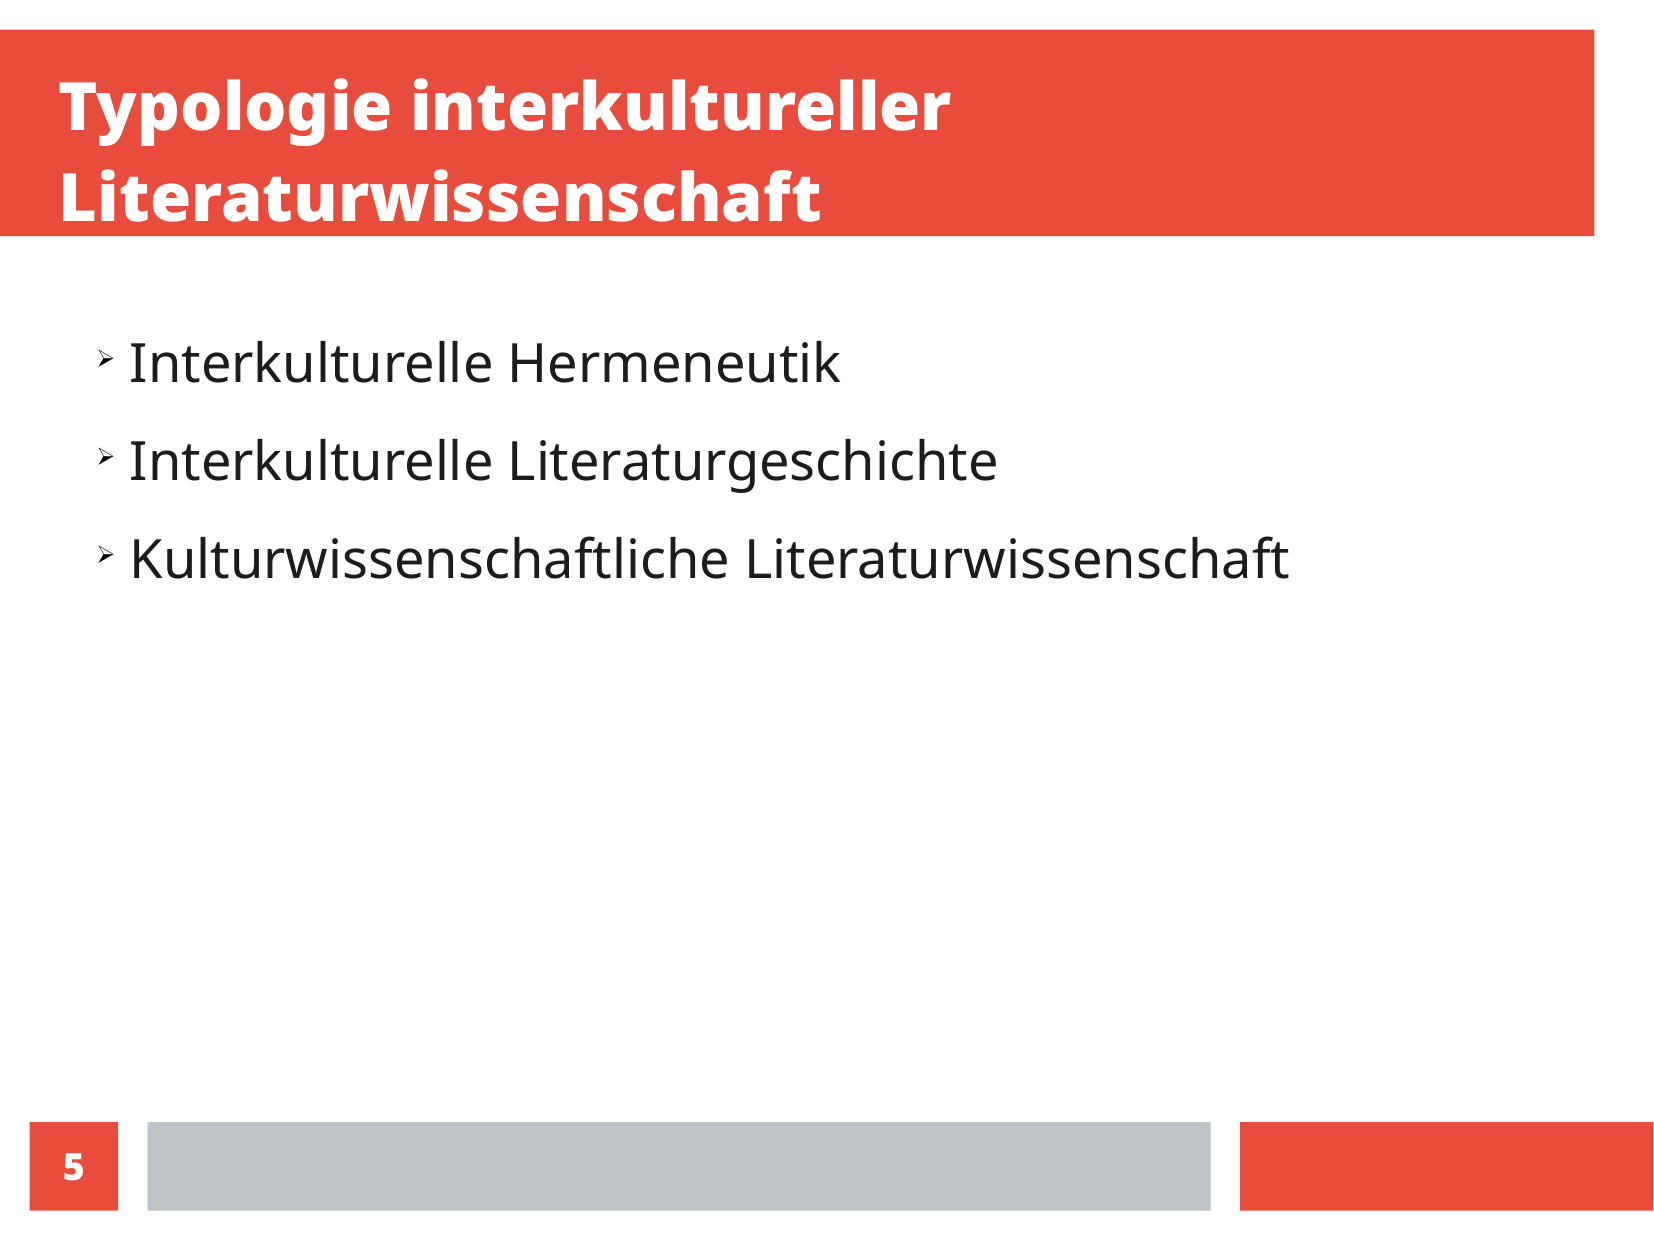

# Typologie interkultureller Literaturwissenschaft
 Interkulturelle Hermeneutik
 Interkulturelle Literaturgeschichte
 Kulturwissenschaftliche Literaturwissenschaft
5